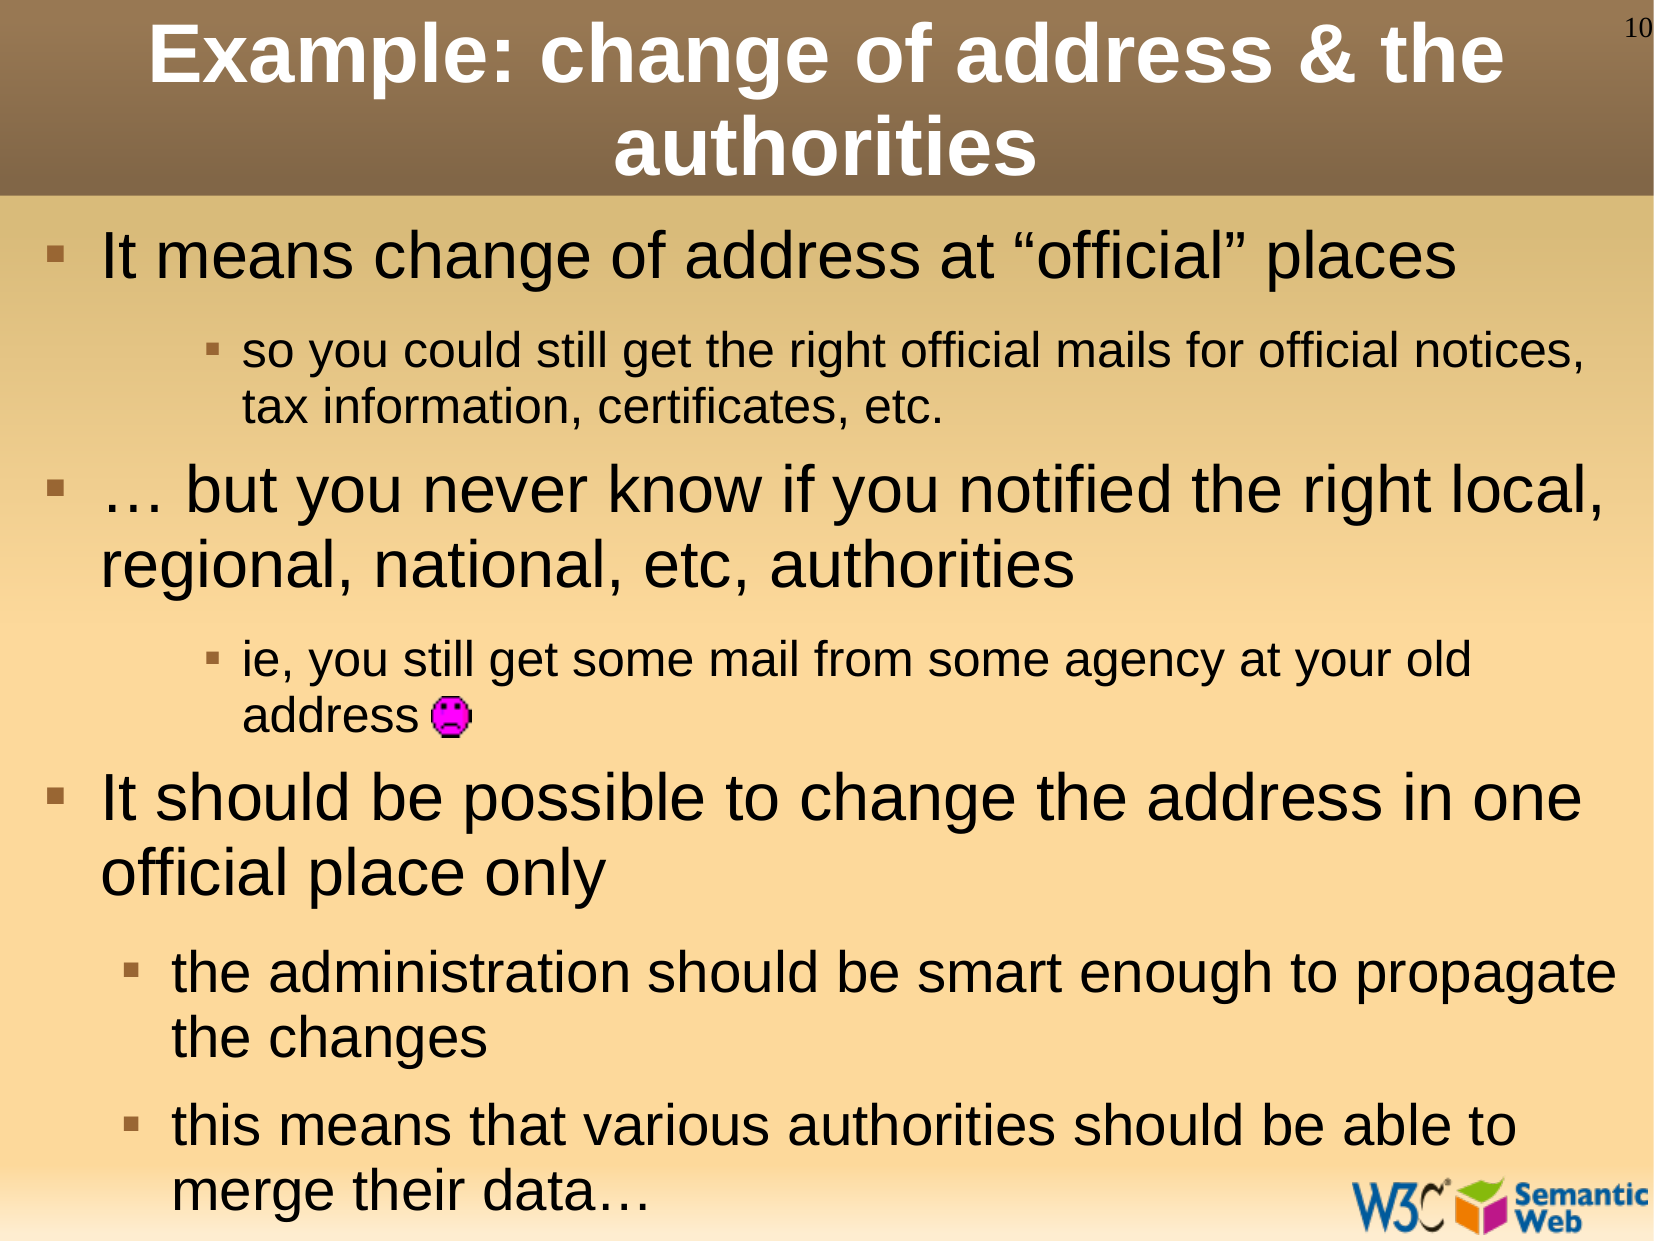

# Example: change of address & the authorities
10
It means change of address at “official” places
so you could still get the right official mails for official notices, tax information, certificates, etc.
… but you never know if you notified the right local, regional, national, etc, authorities
ie, you still get some mail from some agency at your old address
It should be possible to change the address in one official place only
the administration should be smart enough to propagate the changes
this means that various authorities should be able to merge their data…